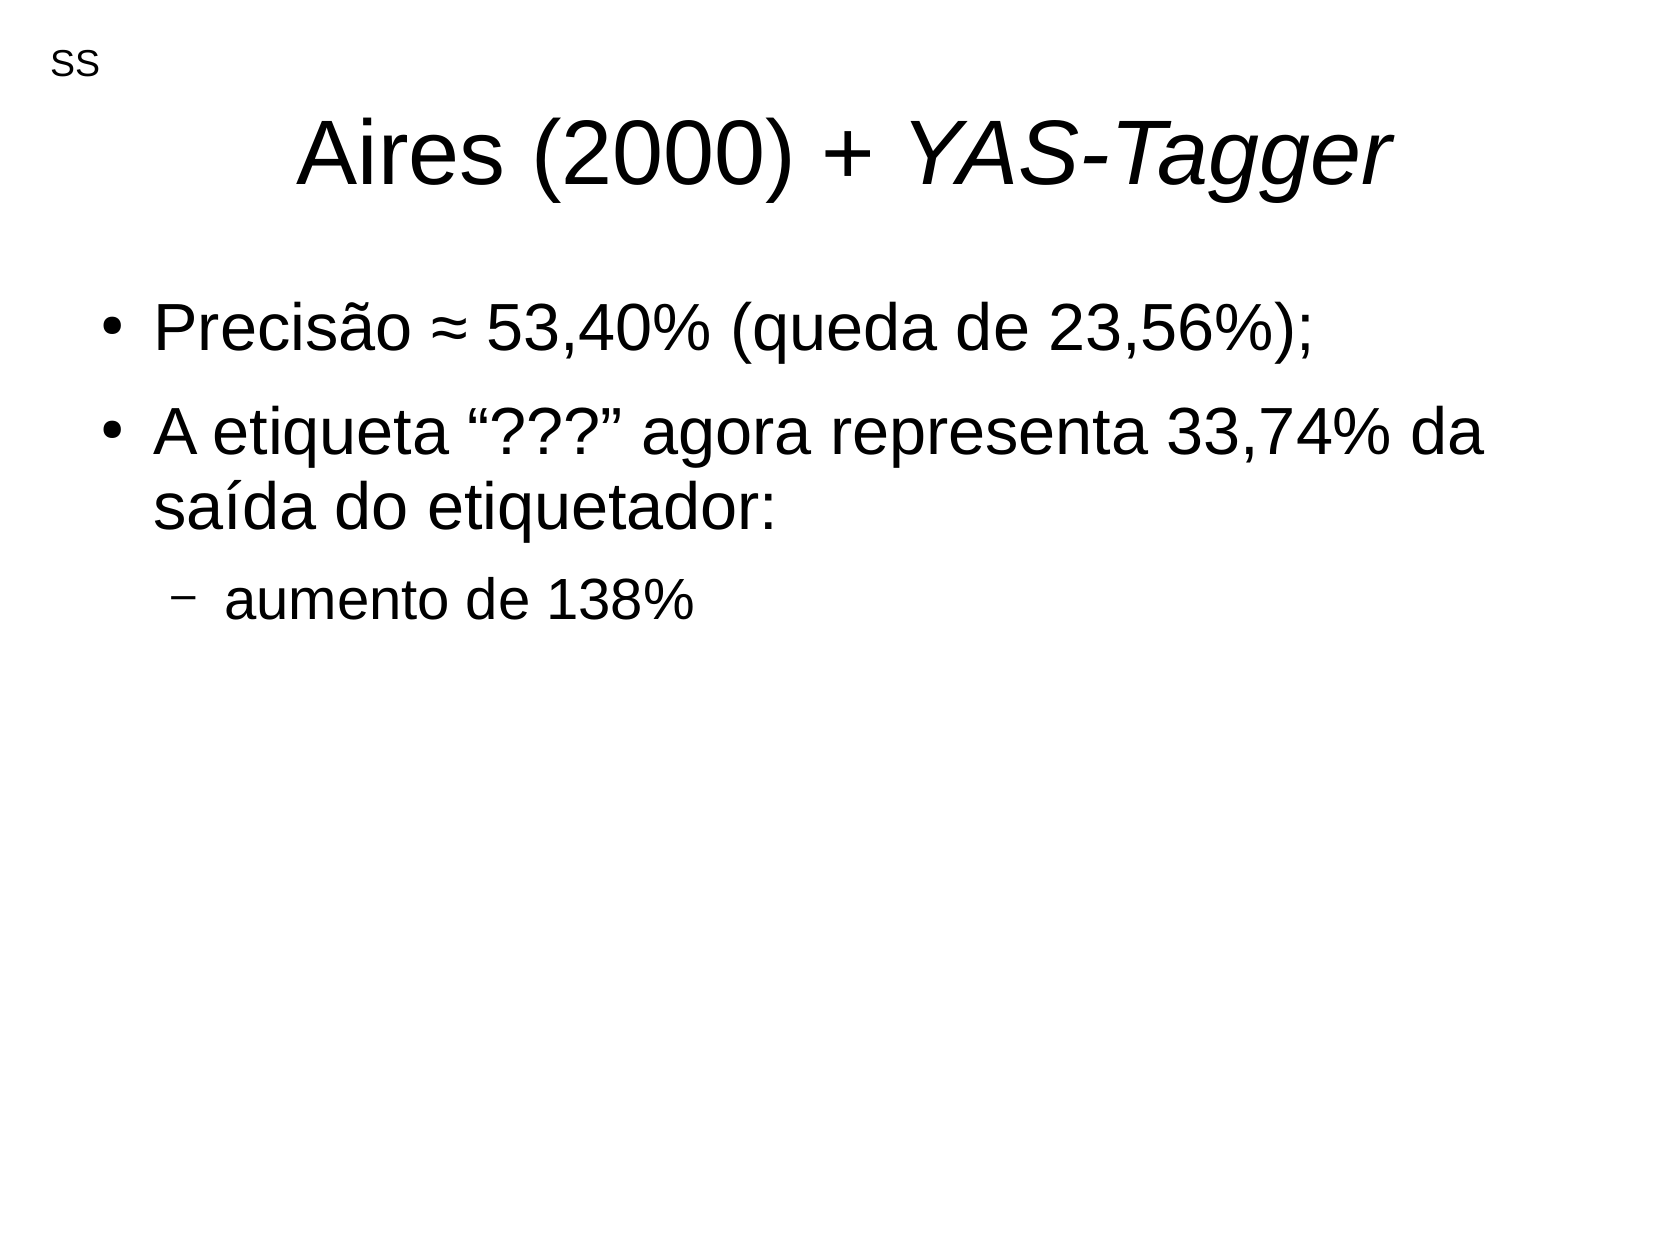

SS
# Aires (2000) + YAS-Tagger
Precisão ≈ 53,40% (queda de 23,56%);
A etiqueta “???” agora representa 33,74% da saída do etiquetador:
aumento de 138%